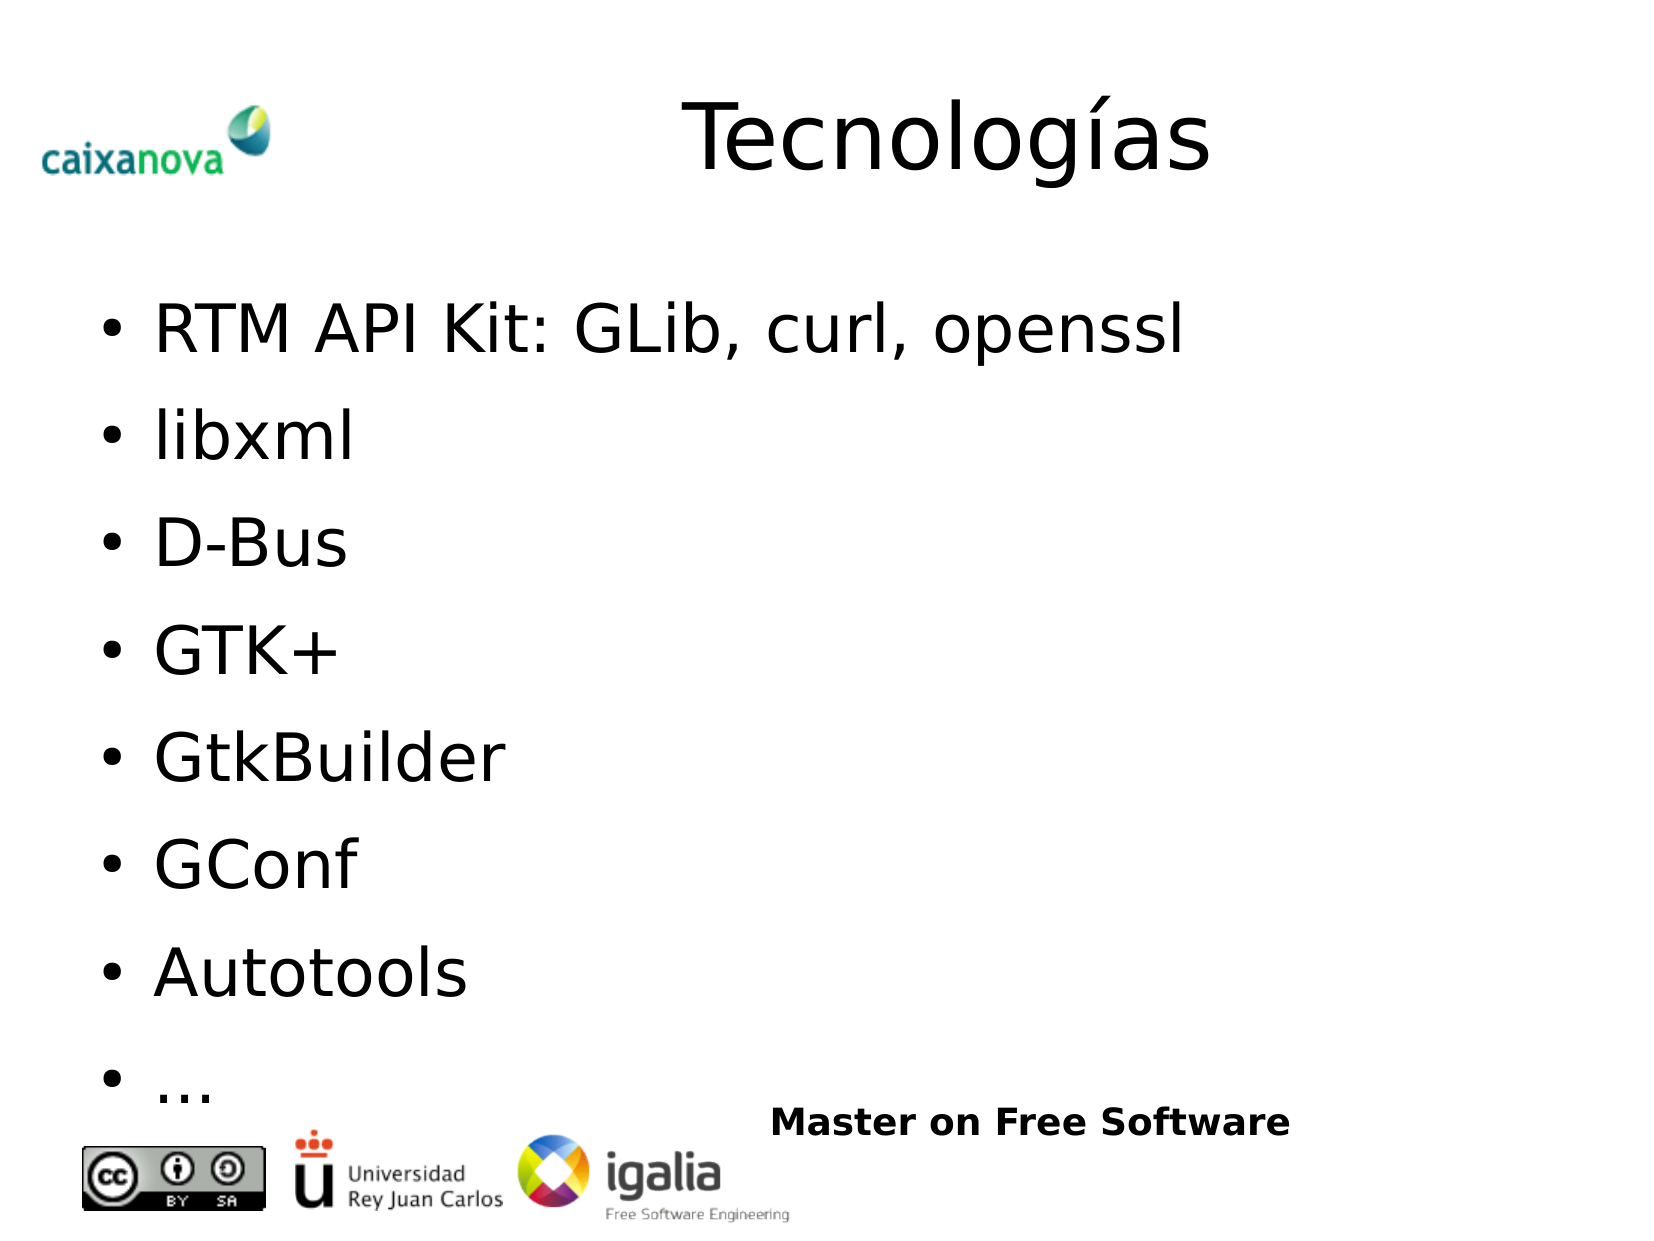

# Tecnologías
RTM API Kit: GLib, curl, openssl
libxml
D-Bus
GTK+
GtkBuilder
GConf
Autotools
...